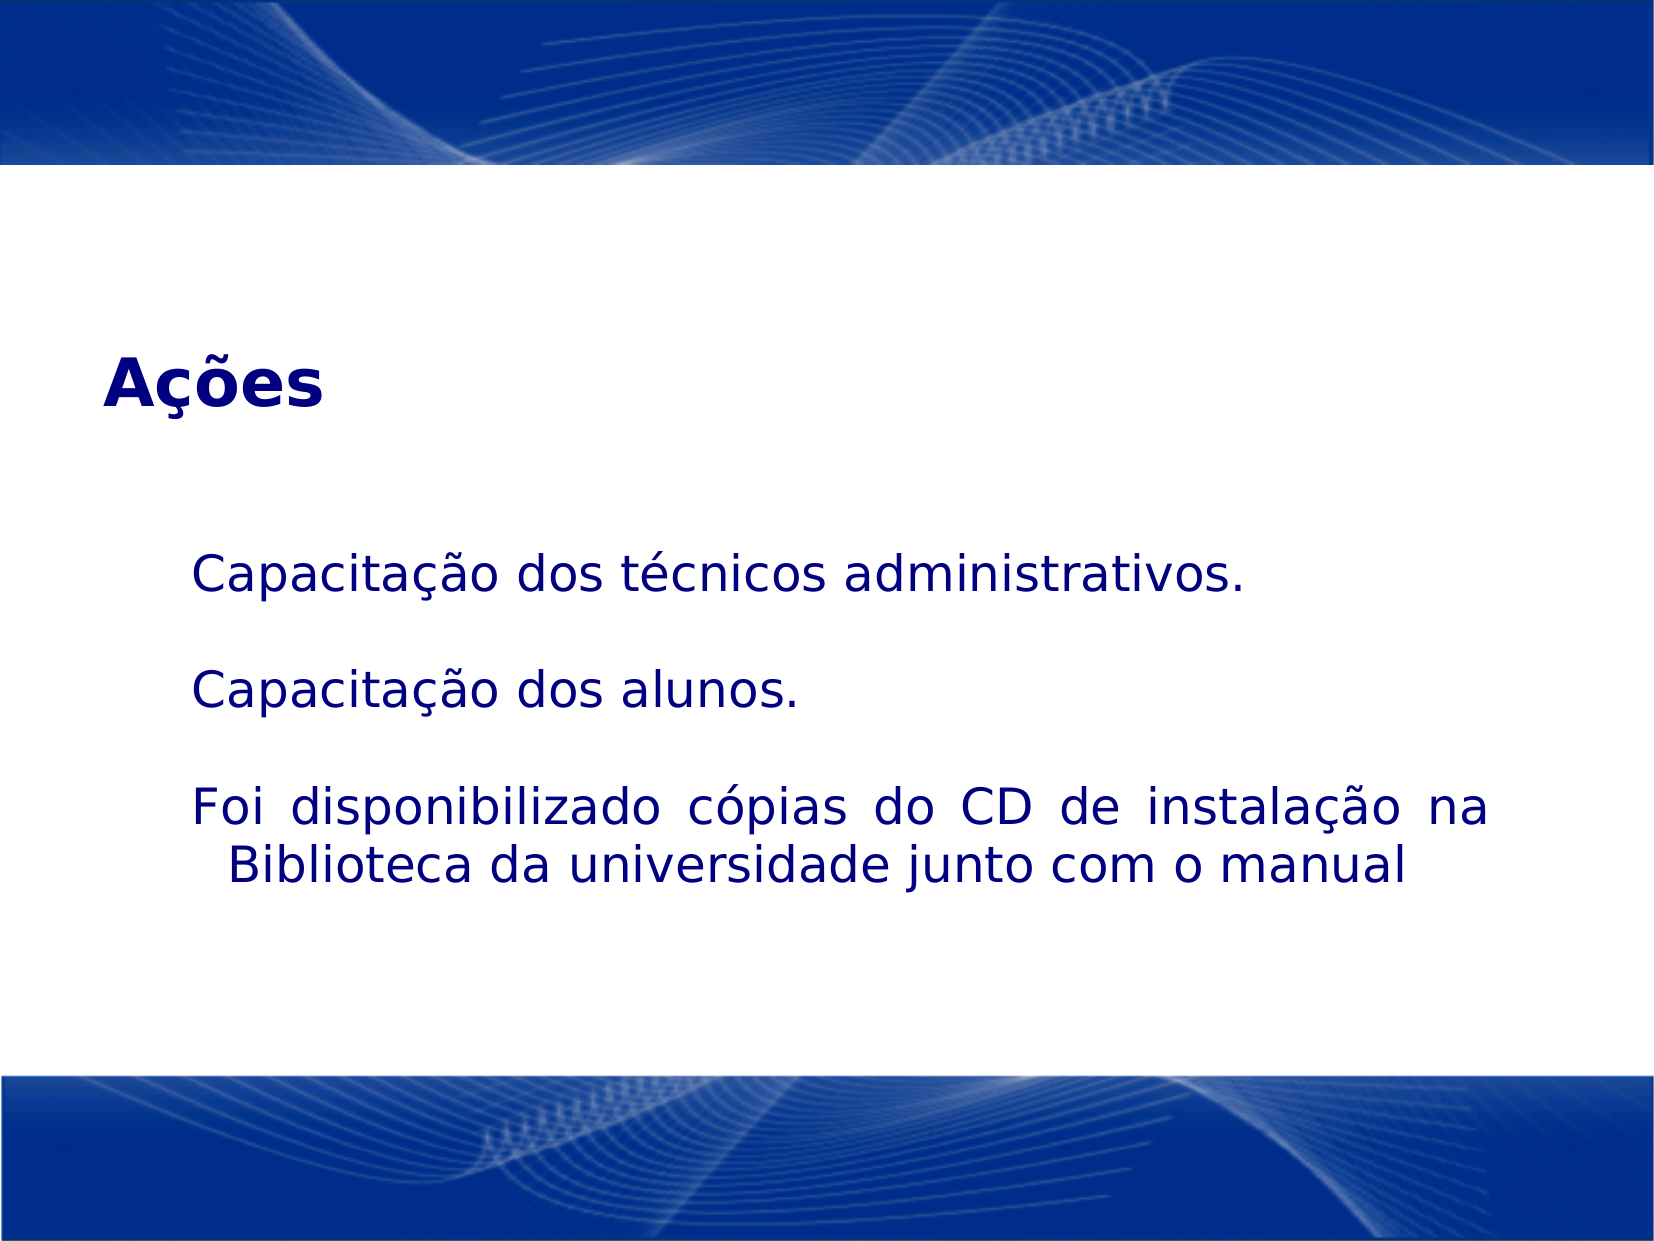

Ações
Capacitação dos técnicos administrativos.
Capacitação dos alunos.
Foi disponibilizado cópias do CD de instalação na Biblioteca da universidade junto com o manual